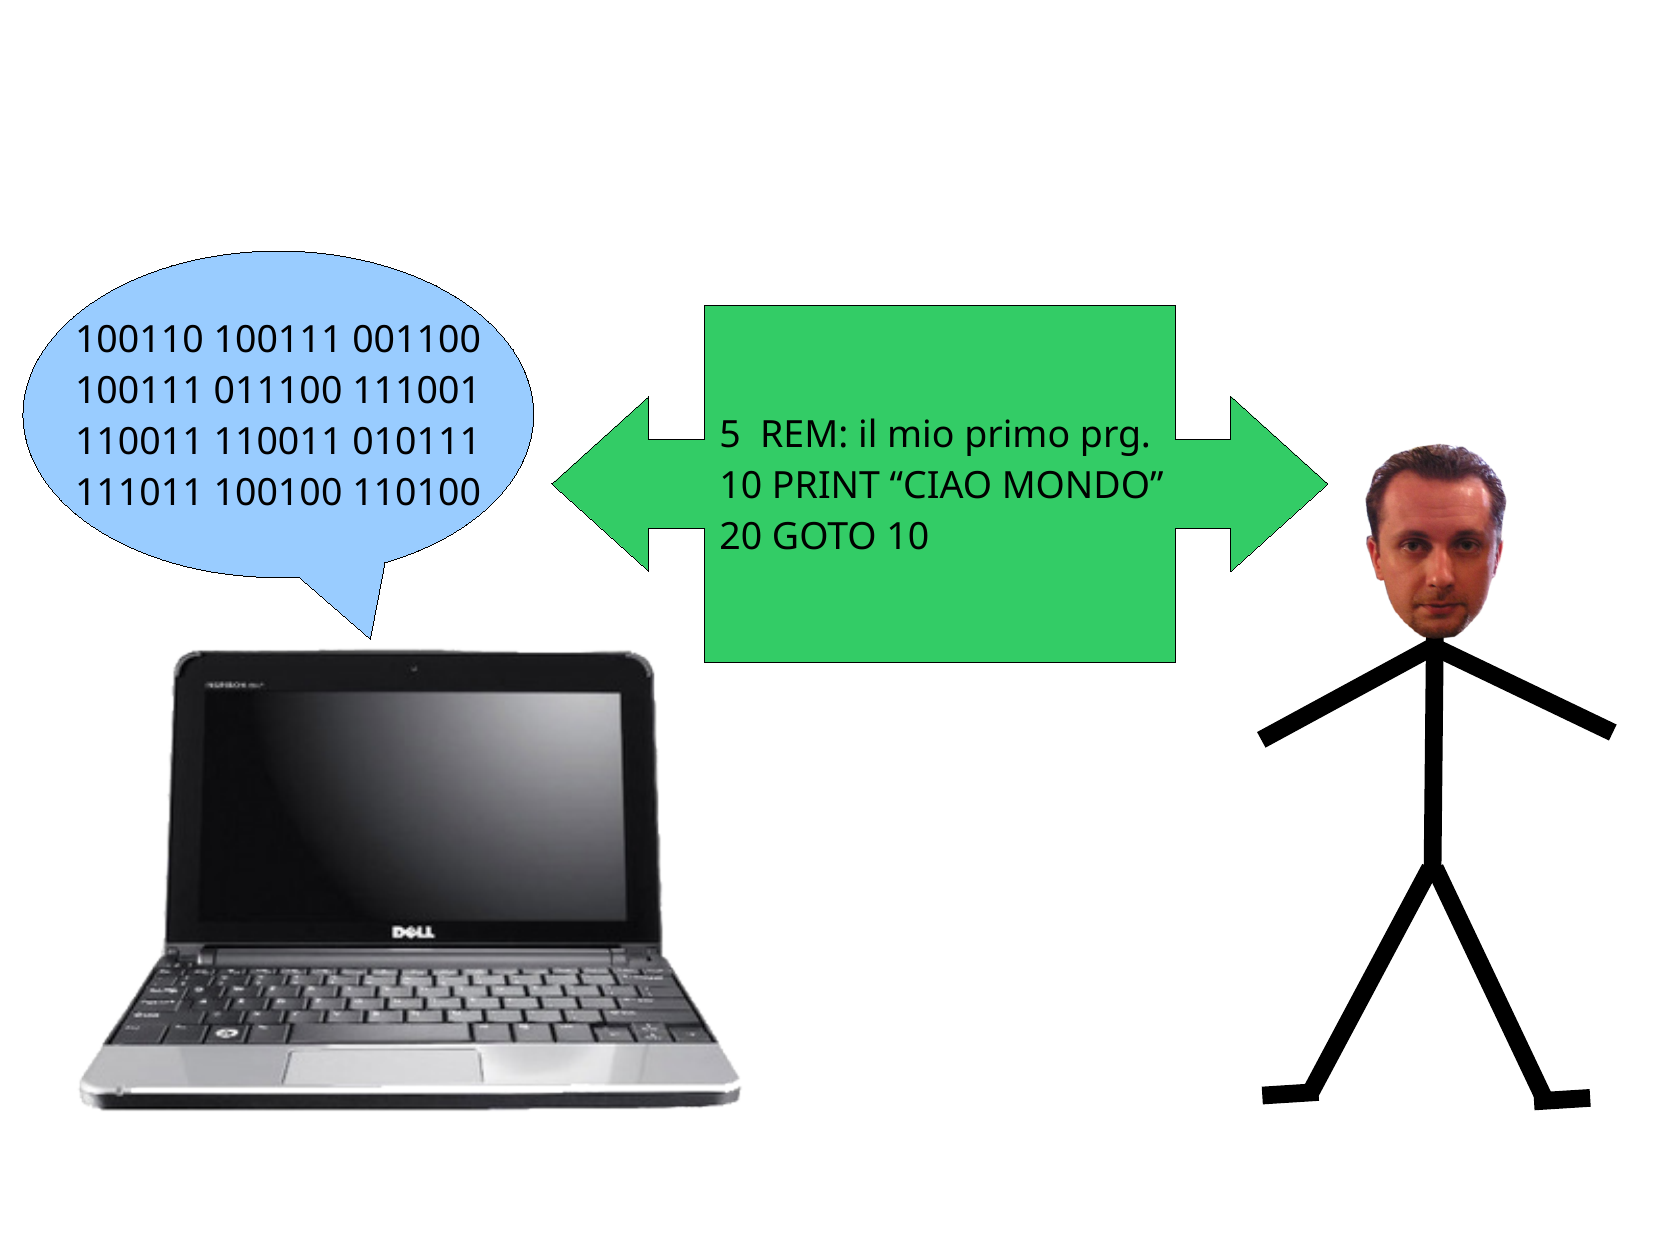

100110 100111 001100
100111 011100 111001
110011 110011 010111
111011 100100 110100
5 REM: il mio primo prg.
10 PRINT “CIAO MONDO”
20 GOTO 10